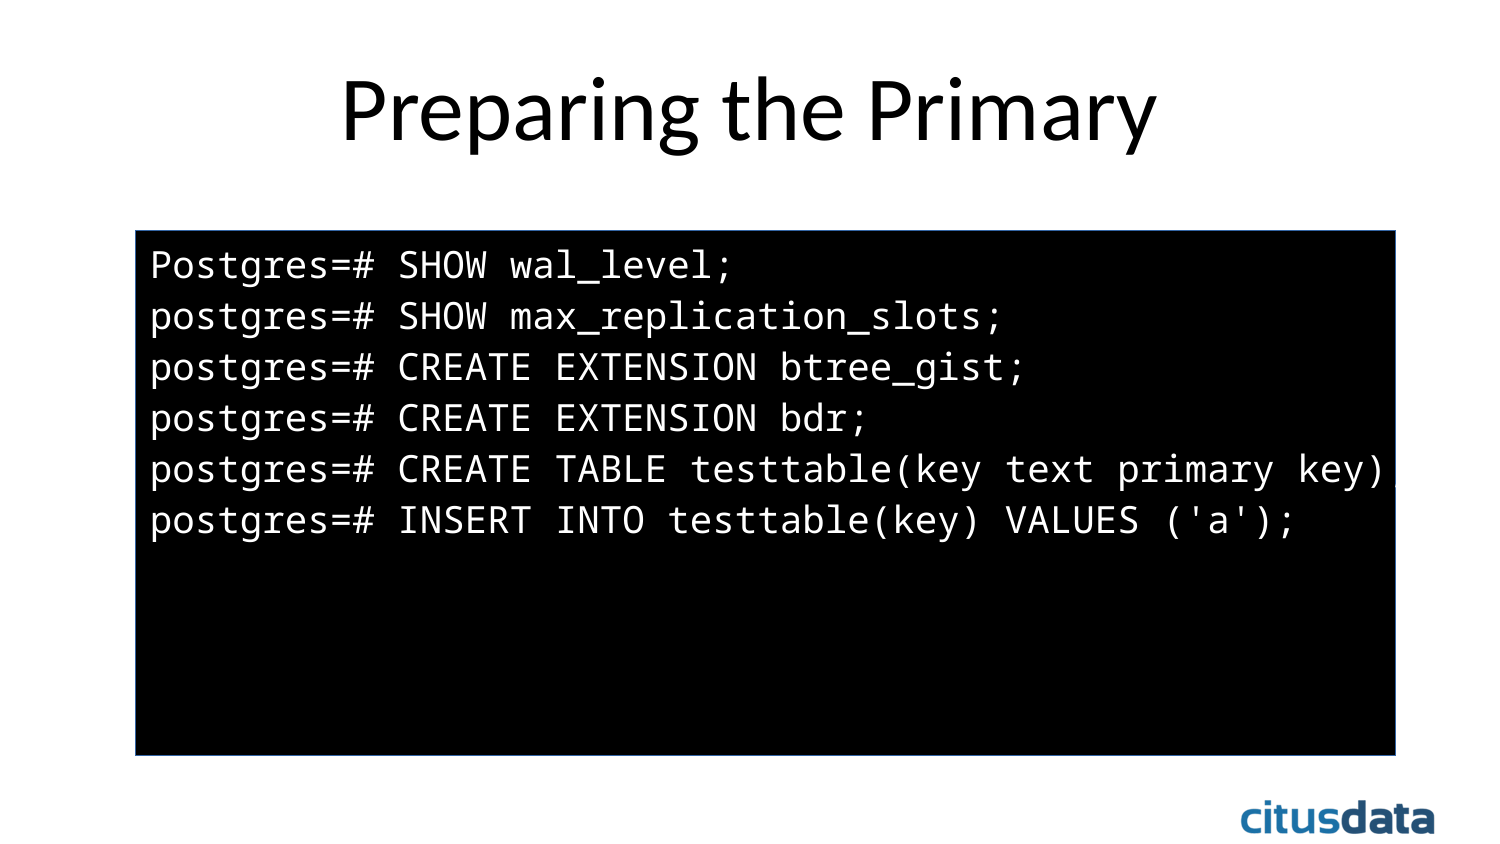

# Preparing the Primary
Postgres=# SHOW wal_level;
postgres=# SHOW max_replication_slots;
postgres=# CREATE EXTENSION btree_gist;
postgres=# CREATE EXTENSION bdr;
postgres=# CREATE TABLE testtable(key text primary key);
postgres=# INSERT INTO testtable(key) VALUES ('a');